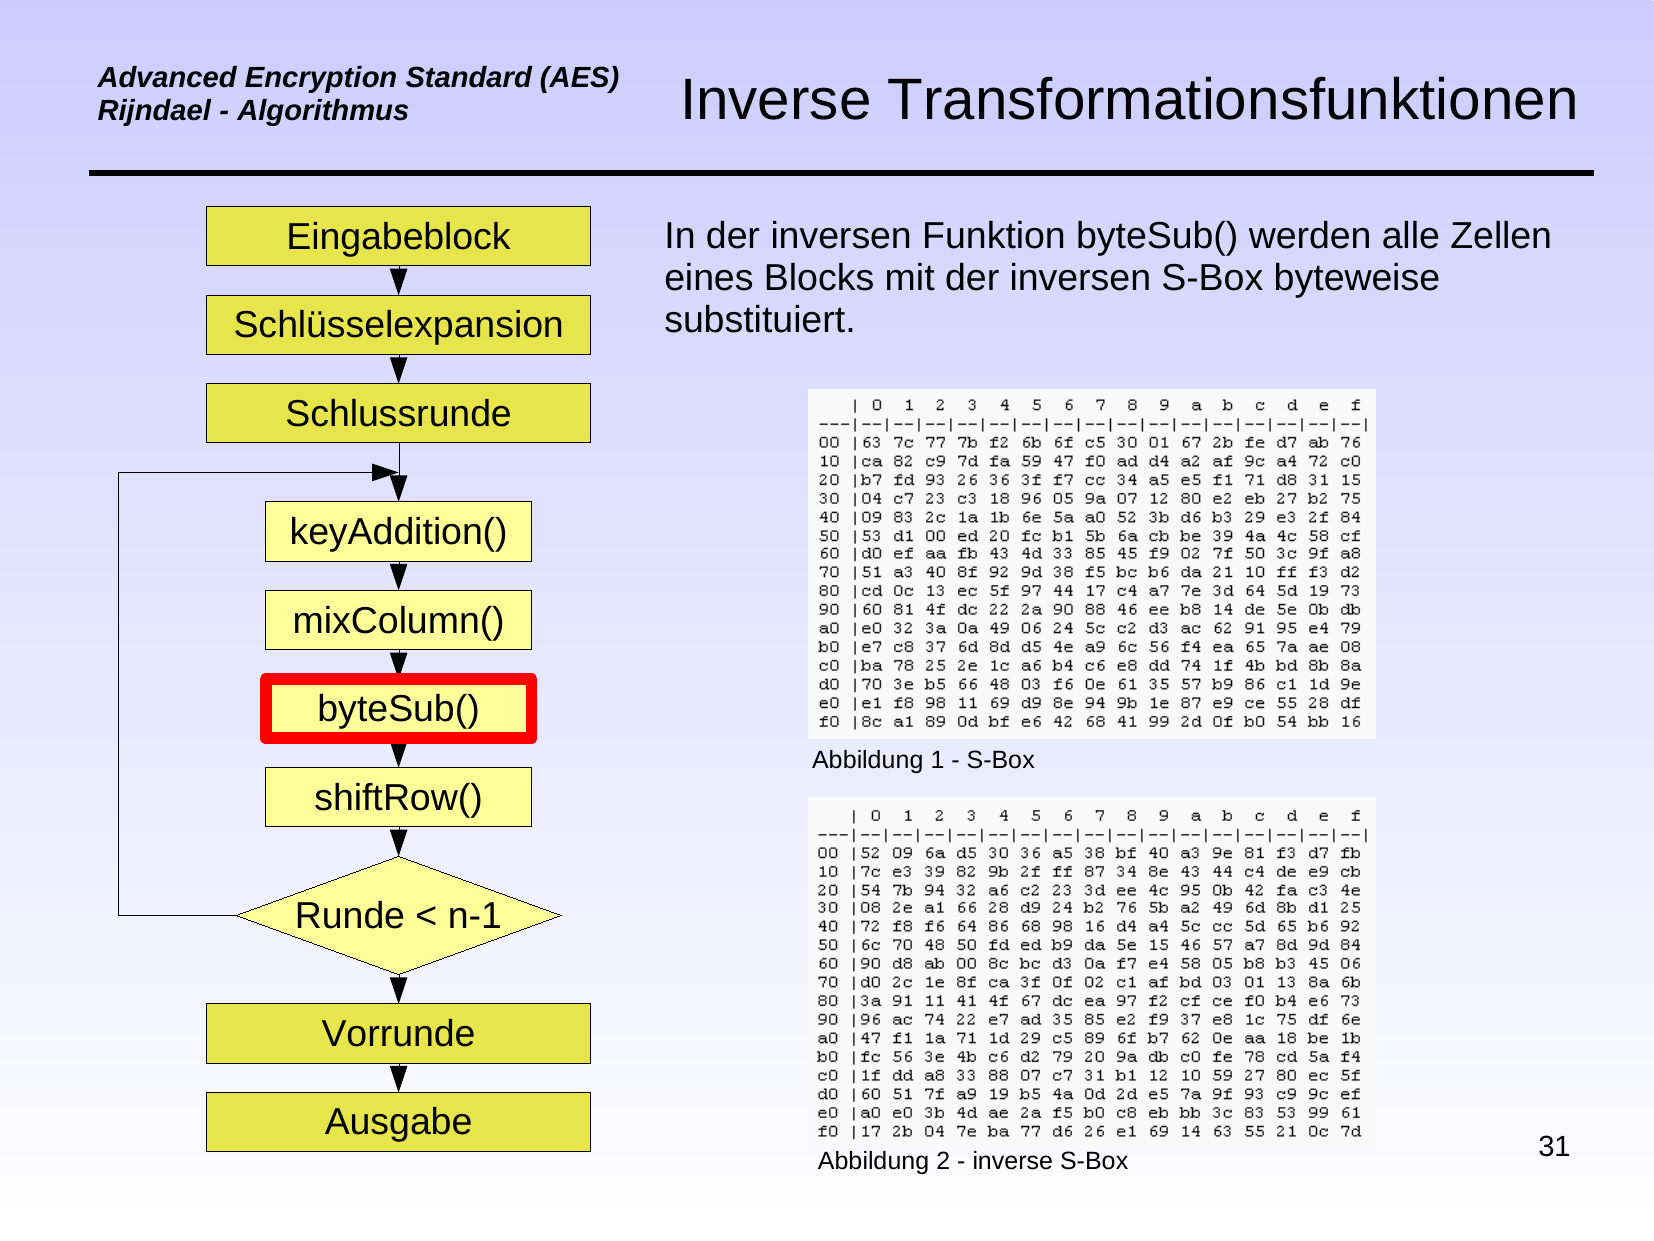

Advanced Encryption Standard (AES)
Rijndael - Algorithmus
Inverse Transformationsfunktionen
Eingabeblock
In der inversen Funktion byteSub() werden alle Zellen eines Blocks mit der inversen S-Box byteweise substituiert.
Schlüsselexpansion
Schlussrunde
keyAddition()
mixColumn()
byteSub()
Abbildung 1 - S-Box
shiftRow()
Runde < n-1
Vorrunde
Ausgabe
31
Abbildung 2 - inverse S-Box